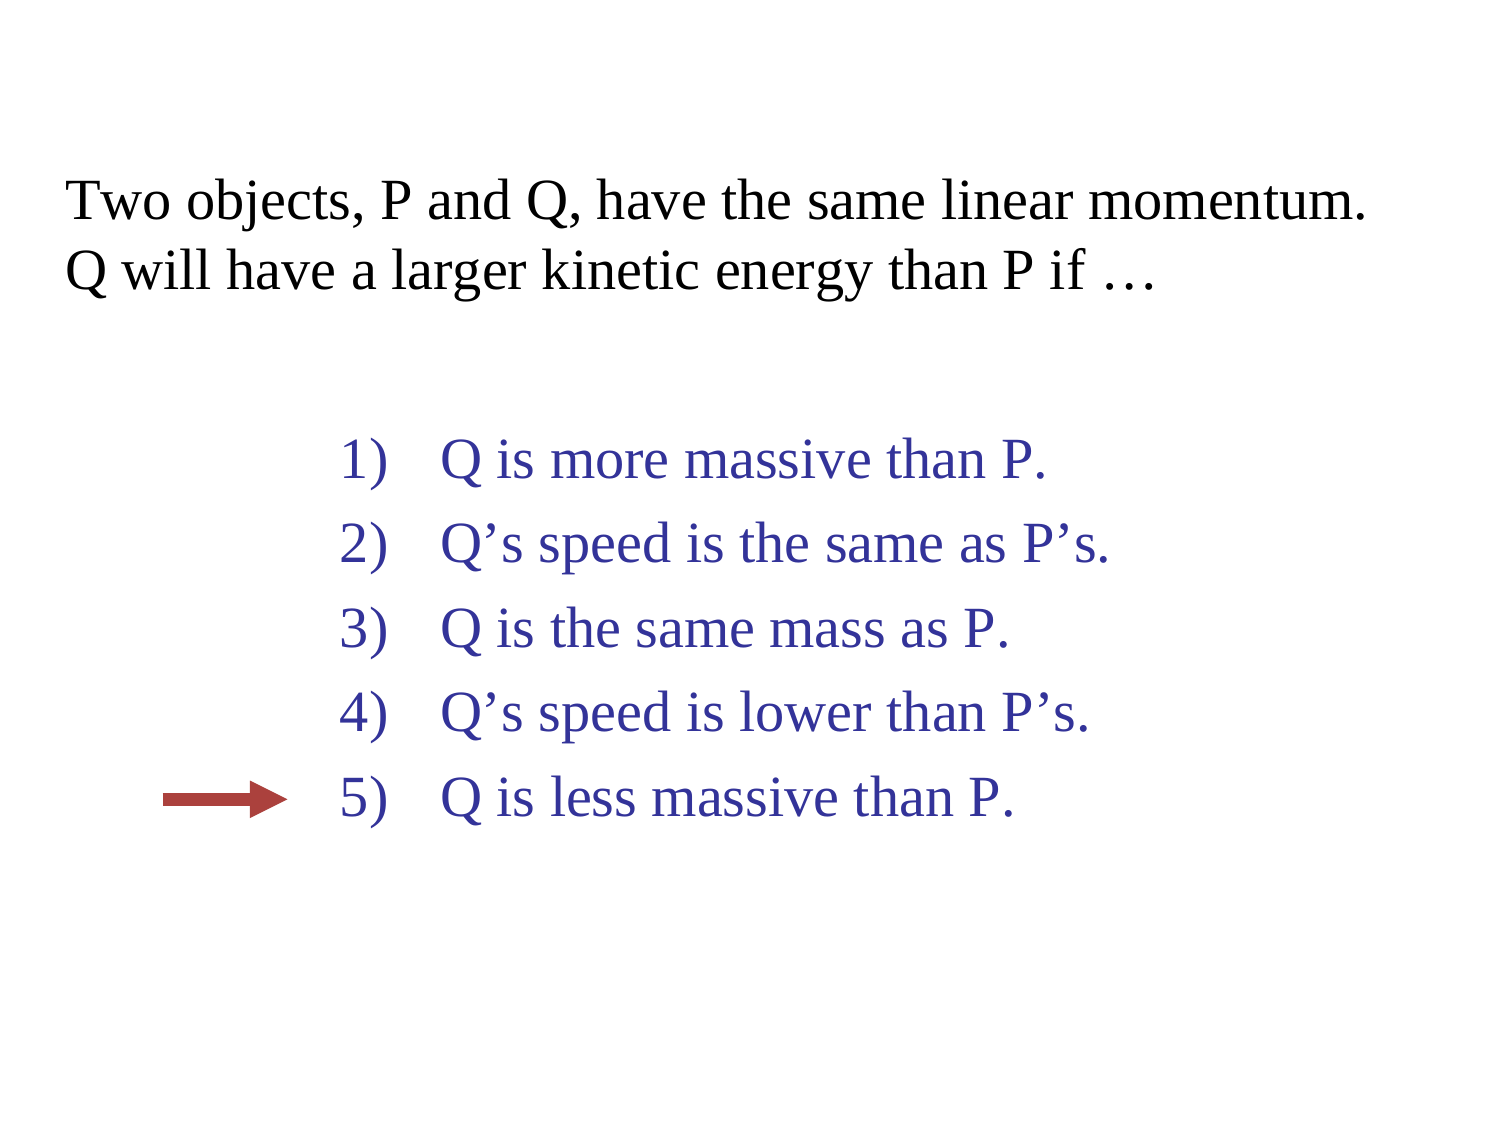

# Two objects, P and Q, have the same linear momentum. Q will have a larger kinetic energy than P if …
Q is more massive than P.
Q’s speed is the same as P’s.
Q is the same mass as P.
Q’s speed is lower than P’s.
Q is less massive than P.